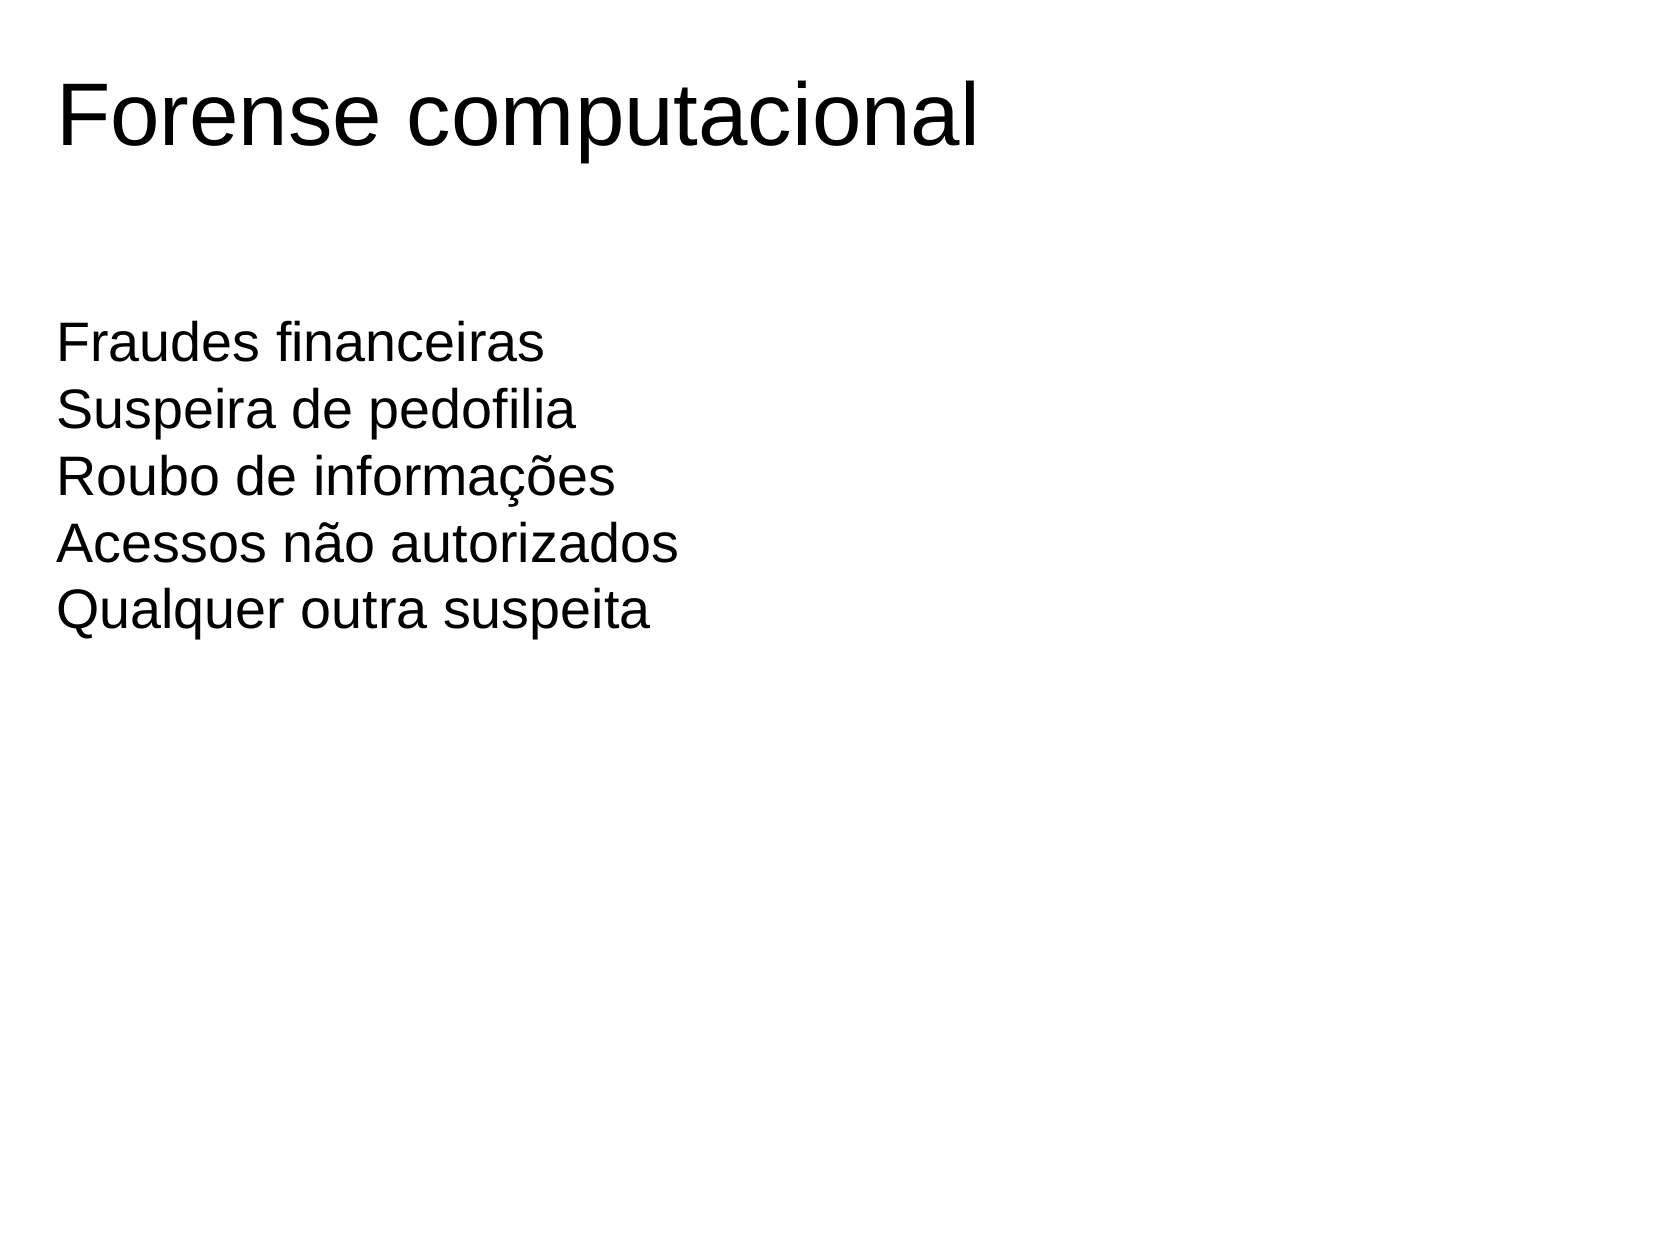

# Forense computacional
Fraudes financeiras
Suspeira de pedofilia
Roubo de informações
Acessos não autorizados
Qualquer outra suspeita